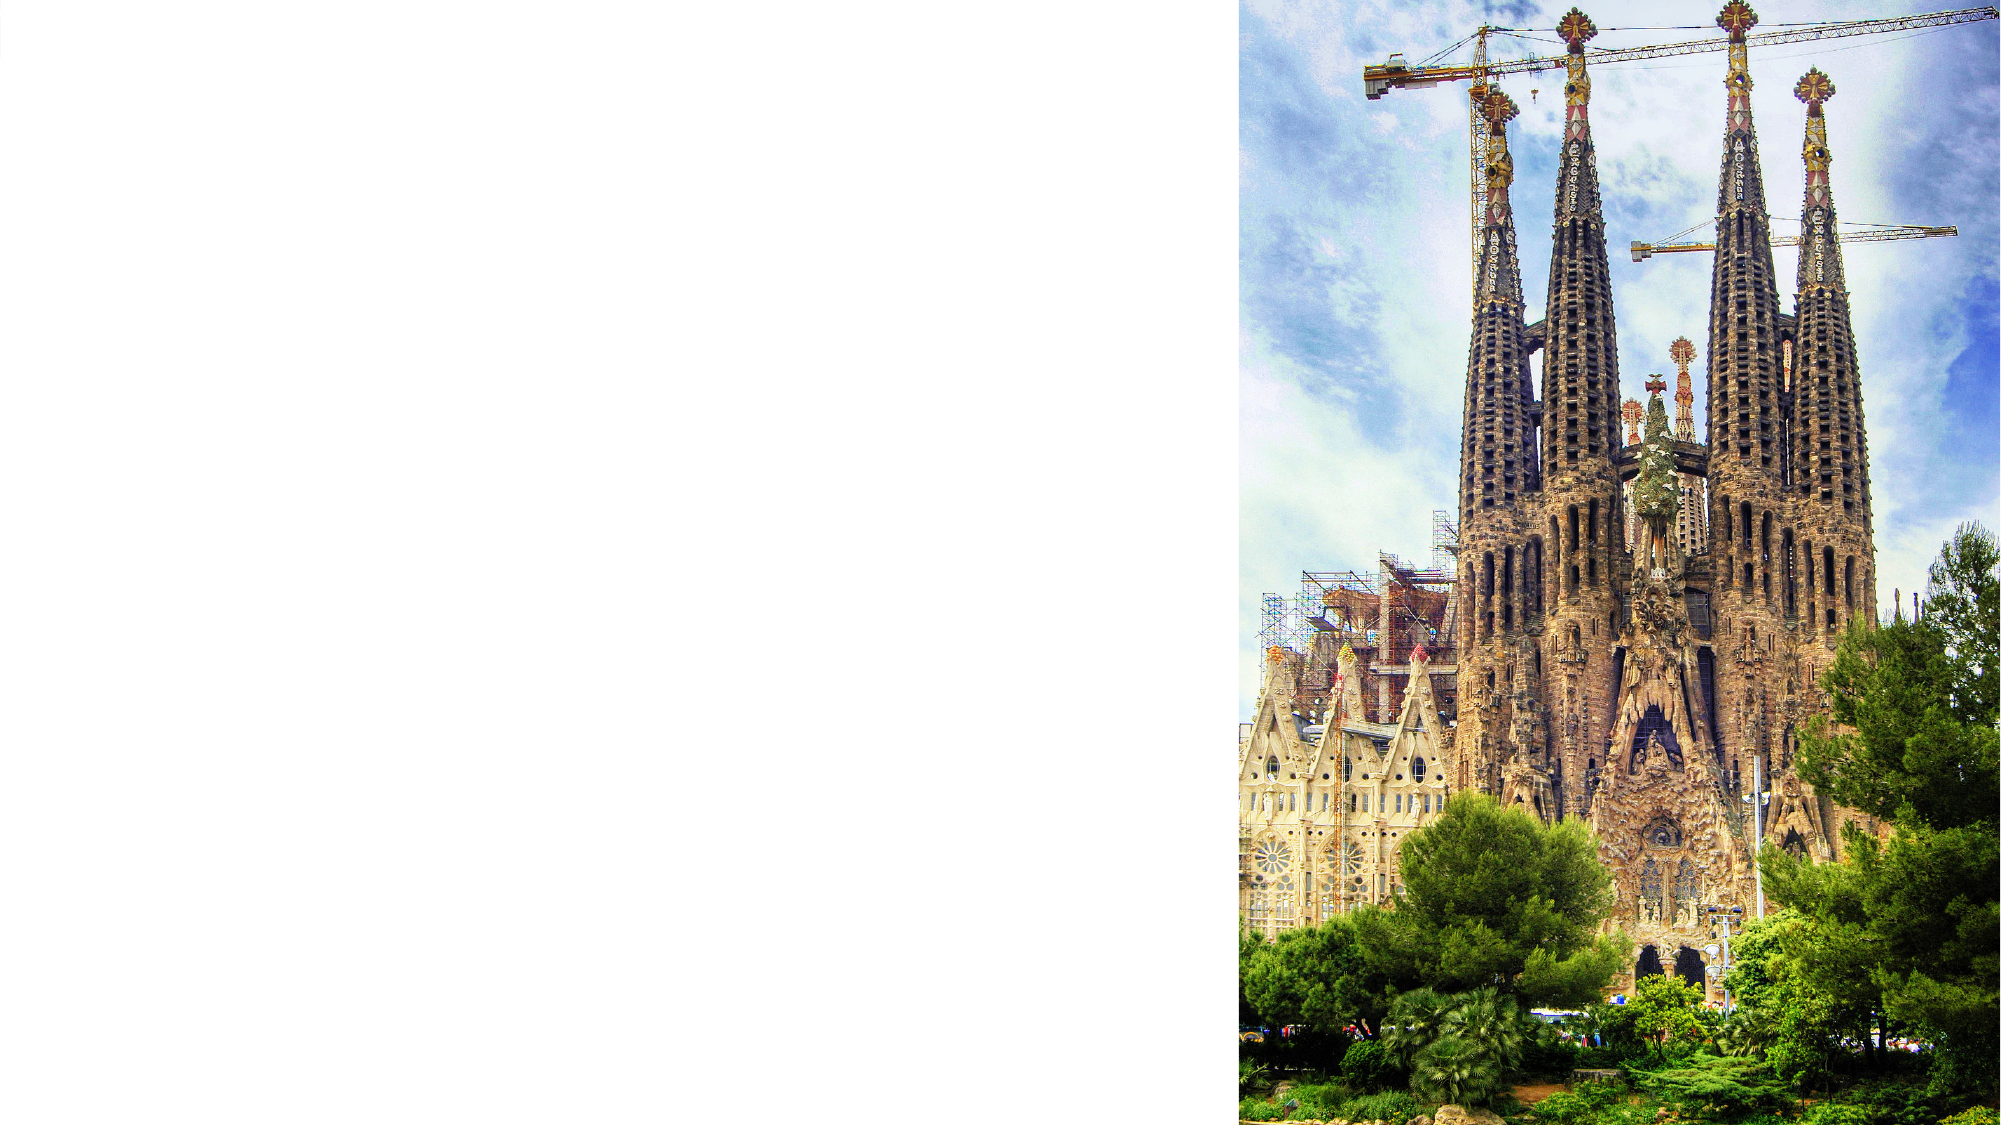

# April, 27/2020,day 1.
From Beli Manastir we came to Osijek by car,at the station in Osijek we were waiting for a bus that took us to Zagreb.A ticket to Zagreb cost us 178 kn https://getbybus.com/hr/autobus-osijek-do-zagreb?fbclid=IwAR1lSyhJiPJm5PA1kSfiIGQTGUdIvBheaiagXyLuM-sHjNvwd0q6A4lYeso.
When we arrived in Zagreb by plane we were leaving for Barcelona, ​​a ticket for two people cost us 2535kuna.https://www.croatiaairlines.com/hr/Prodaja-aviokarte/Ponude-letova/Avio-karte-za-Barcelonu?fbclid=IwAR1elqrmIsN5249nWLHEj6aoWfexHkv0ullU66pYSVZMkR4wigTEx8rF0v0
When we landed I was greeted by a taxi that took us to the apartment for 240 kn
In the apartment we immediately paid the amount for the next 5 days which is 285 kuna per night and for two persons it is 2850 kuna(La Sagrada Familia)
Since it was not very late we went for a walk in the city, since we had time we went to visit the Sagrada Familia, fortunately the entrance was free.
After sightseeing we came to the apartmen and fell asleep from fatigue
 Spent:5.803 for day 1
Left:6,197